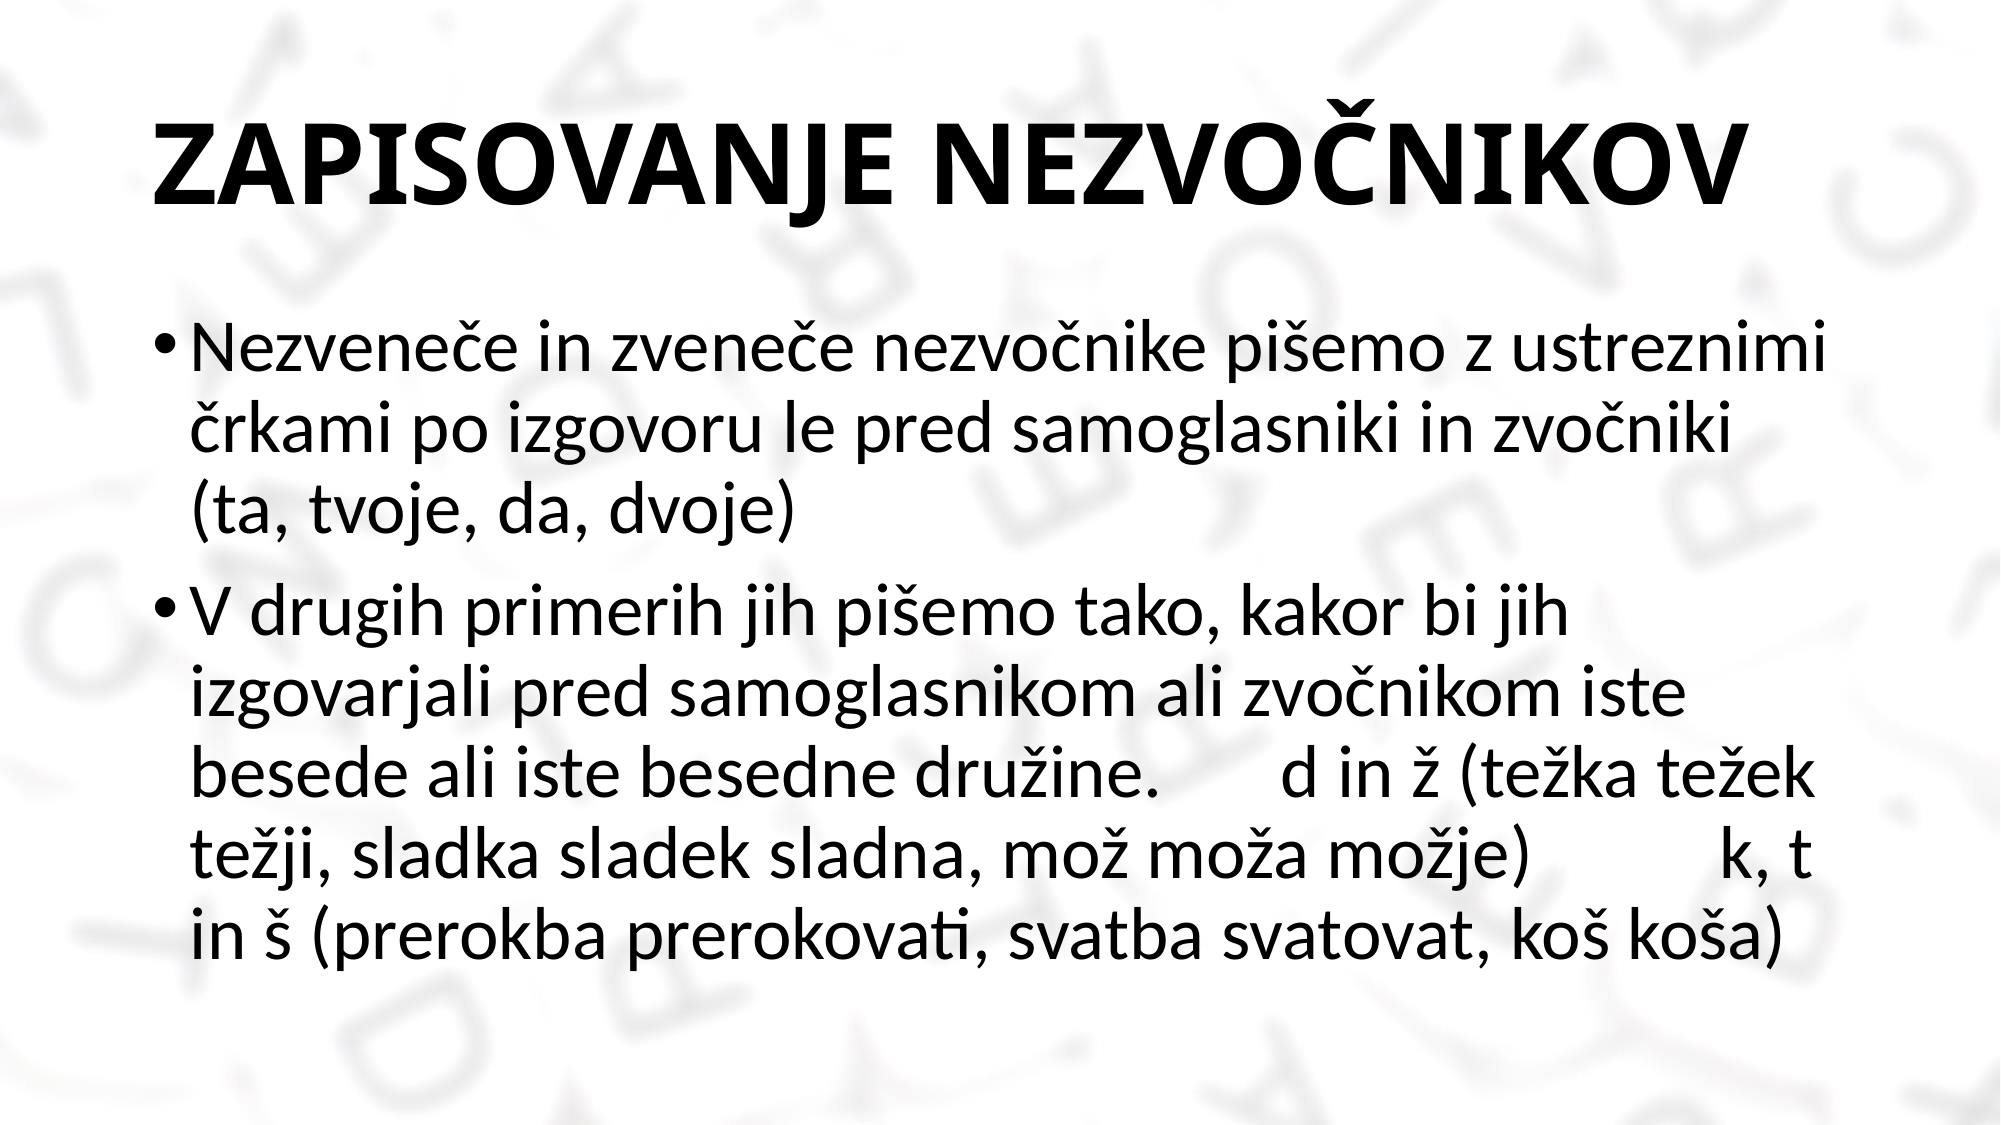

# ZAPISOVANJE NEZVOČNIKOV
Nezveneče in zveneče nezvočnike pišemo z ustreznimi črkami po izgovoru le pred samoglasniki in zvočniki (ta, tvoje, da, dvoje)
V drugih primerih jih pišemo tako, kakor bi jih izgovarjali pred samoglasnikom ali zvočnikom iste besede ali iste besedne družine. d in ž (težka težek težji, sladka sladek sladna, mož moža možje) k, t in š (prerokba prerokovati, svatba svatovat, koš koša)